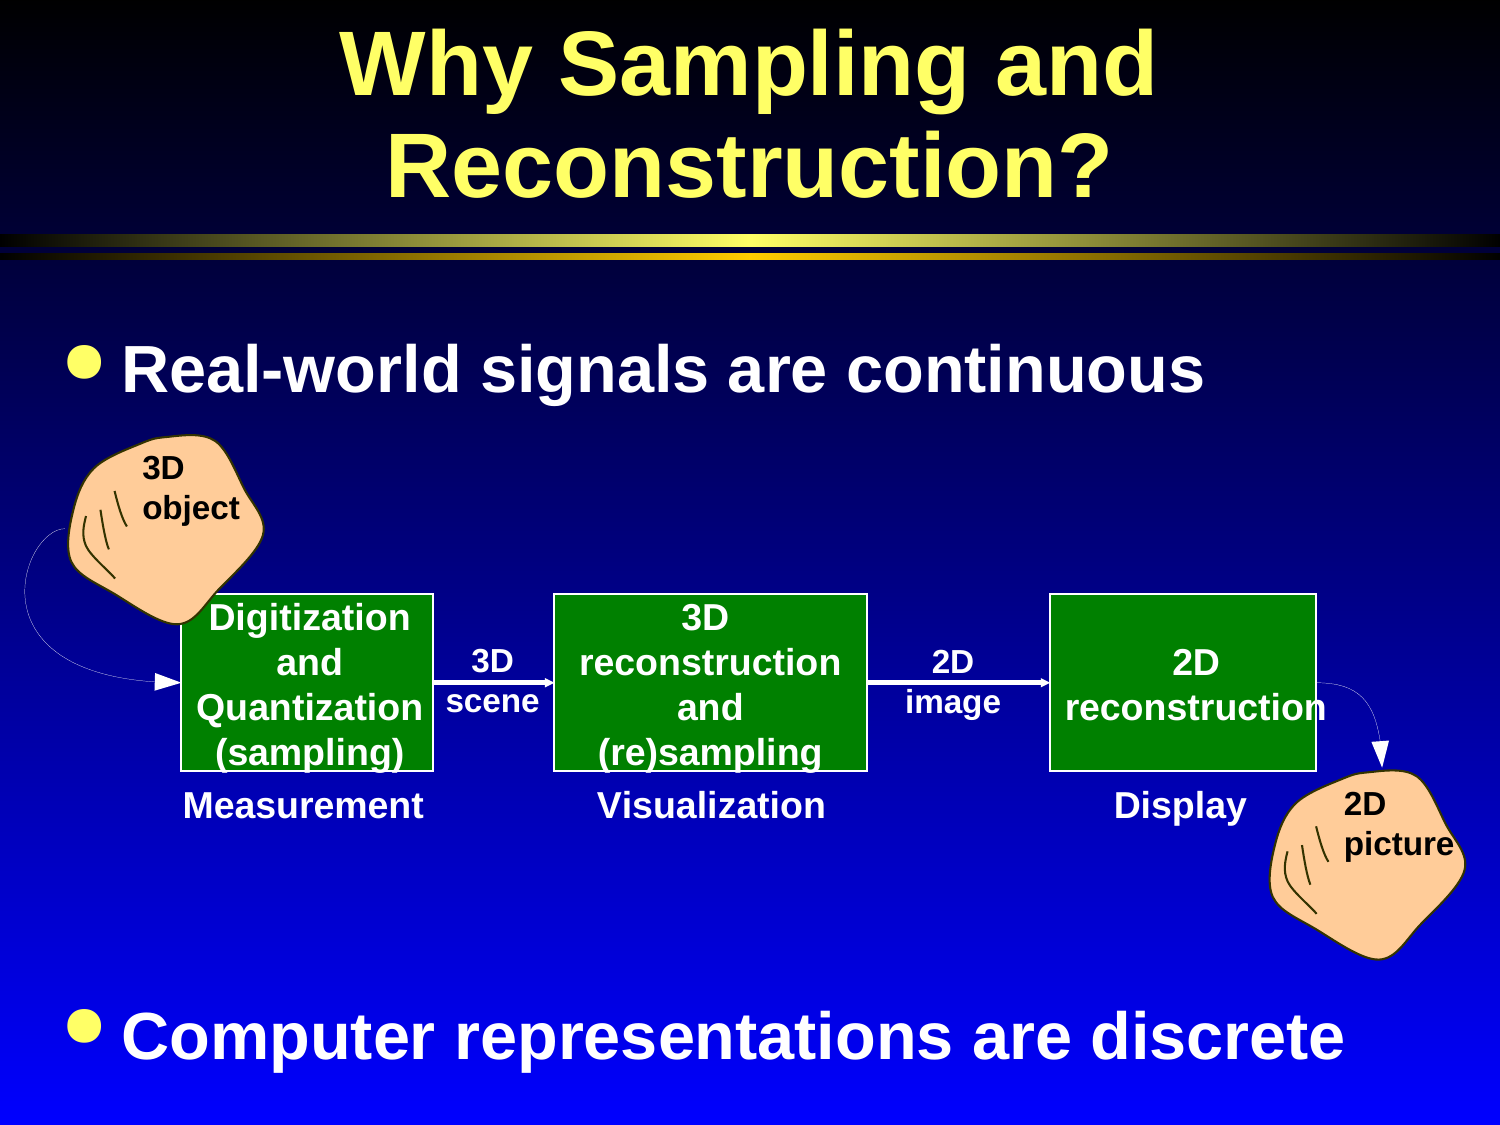

# Why Sampling and Reconstruction?
Real-world signals are continuous
3D
object
Digitization
and
Quantization
(sampling)
3D
reconstruction
and
(re)sampling
2D
reconstruction
3D
scene
2D
image
2D
picture
Measurement
Visualization
Display
Computer representations are discrete